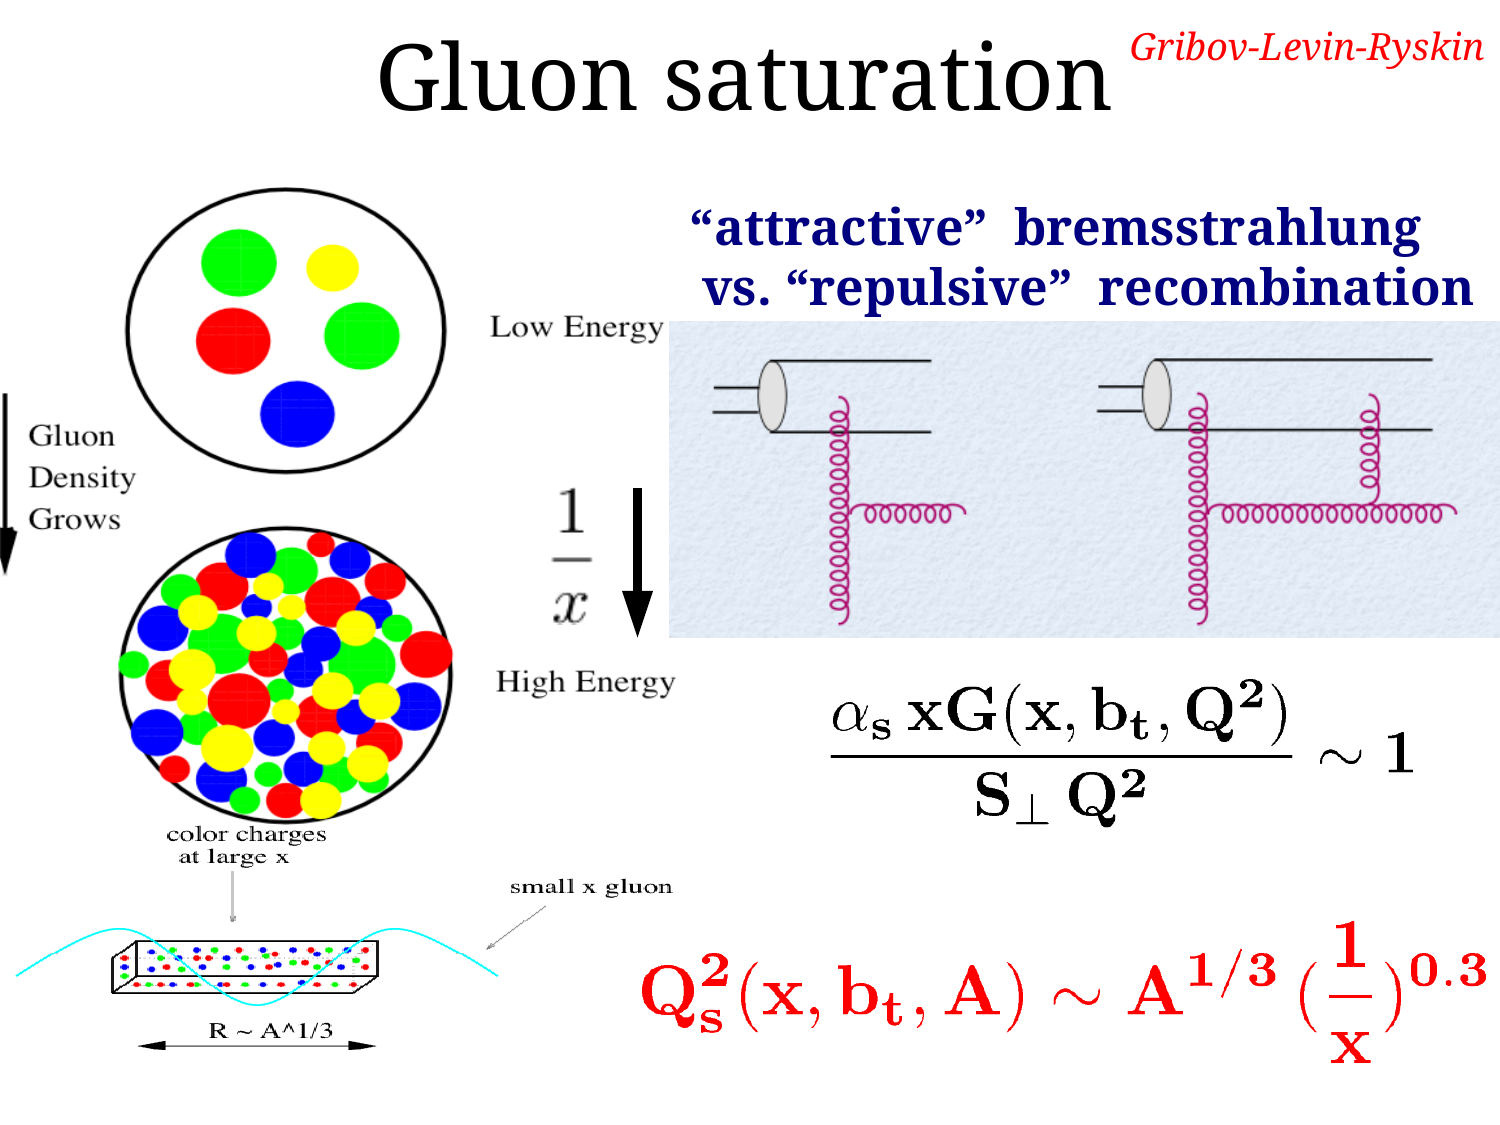

# Gluon saturation
Gribov-Levin-Ryskin
“attractive” bremsstrahlung
 vs. “repulsive” recombination